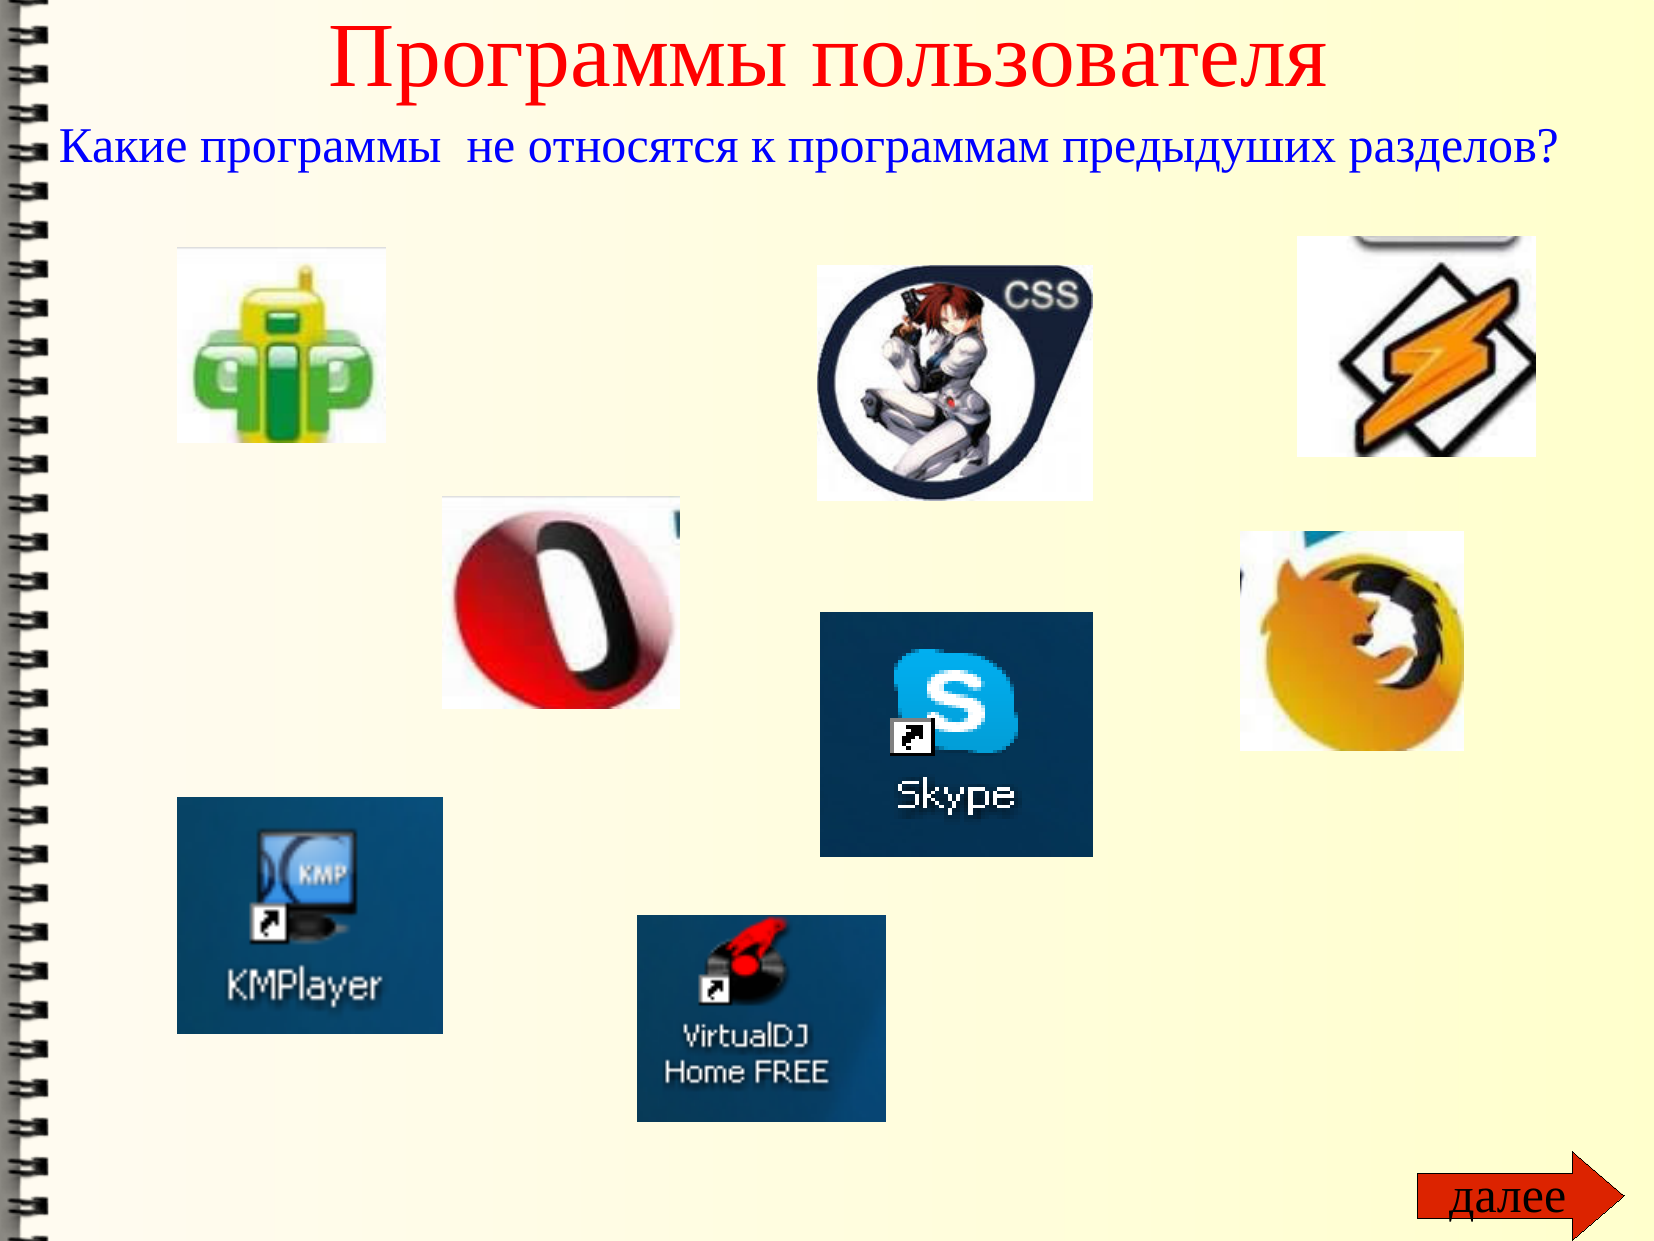

# Программы пользователя
Какие программы не относятся к программам предыдуших разделов?
далее